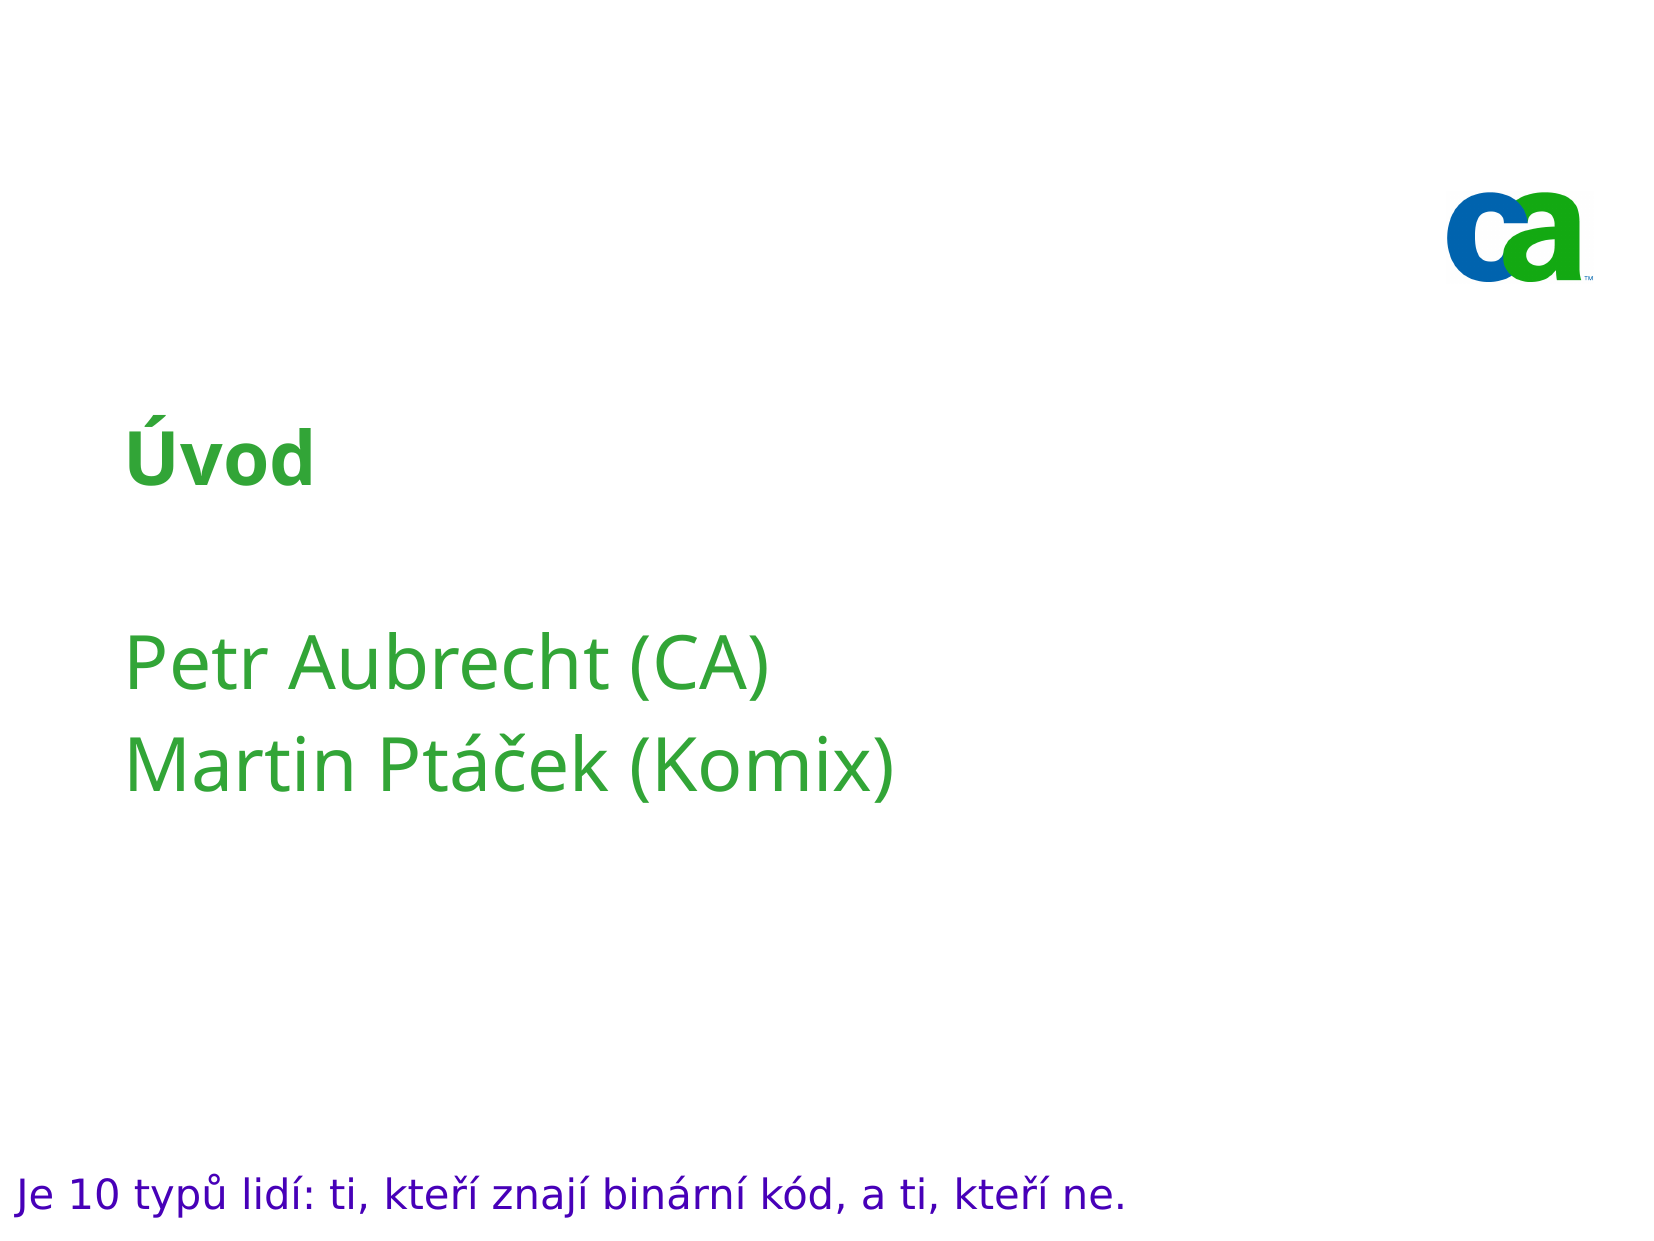

# Úvod Petr Aubrecht (CA) Martin Ptáček (Komix)
Je 10 typů lidí: ti, kteří znají binární kód, a ti, kteří ne.